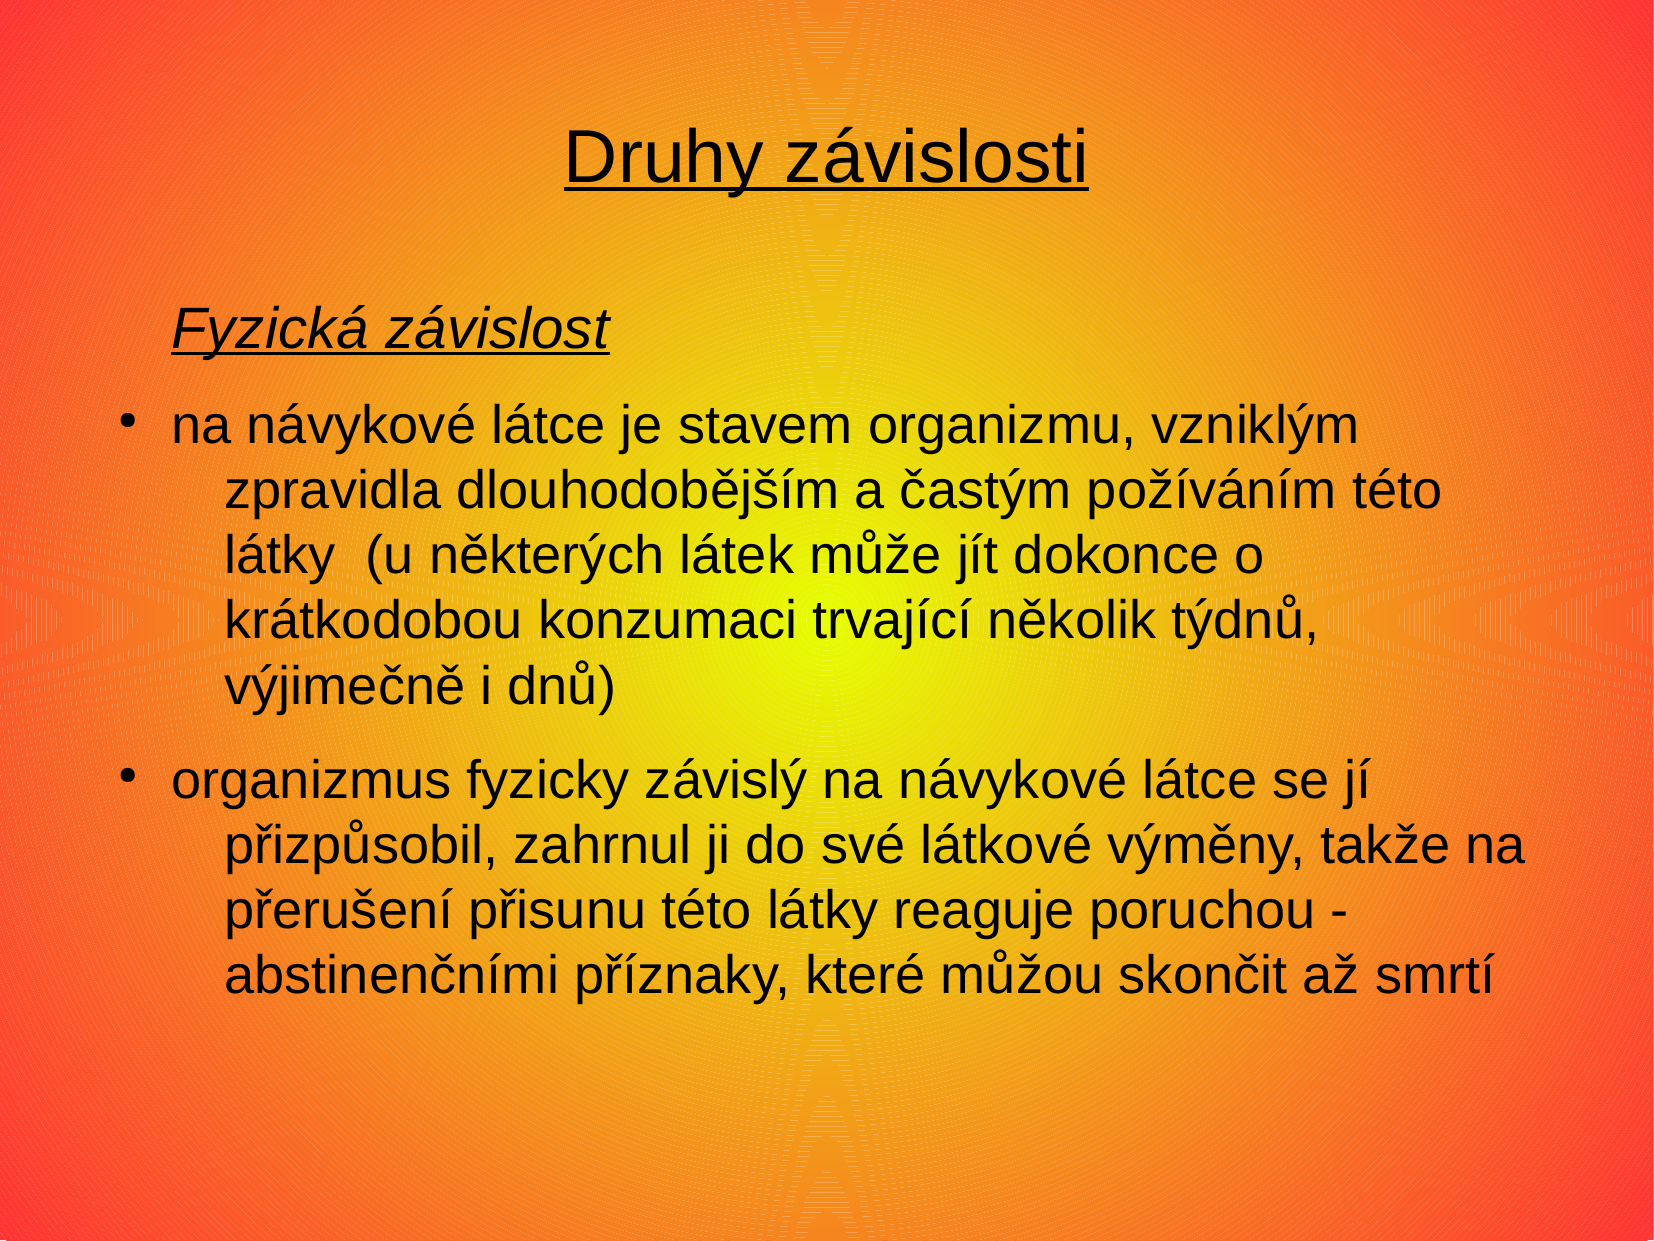

# Druhy závislosti
Fyzická závislost
na návykové látce je stavem organizmu, vzniklým zpravidla dlouhodobějším a častým požíváním této látky (u některých látek může jít dokonce o krátkodobou konzumaci trvající několik týdnů, výjimečně i dnů)
organizmus fyzicky závislý na návykové látce se jí přizpůsobil, zahrnul ji do své látkové výměny, takže na přerušení přisunu této látky reaguje poruchou - abstinenčními příznaky, které můžou skončit až smrtí